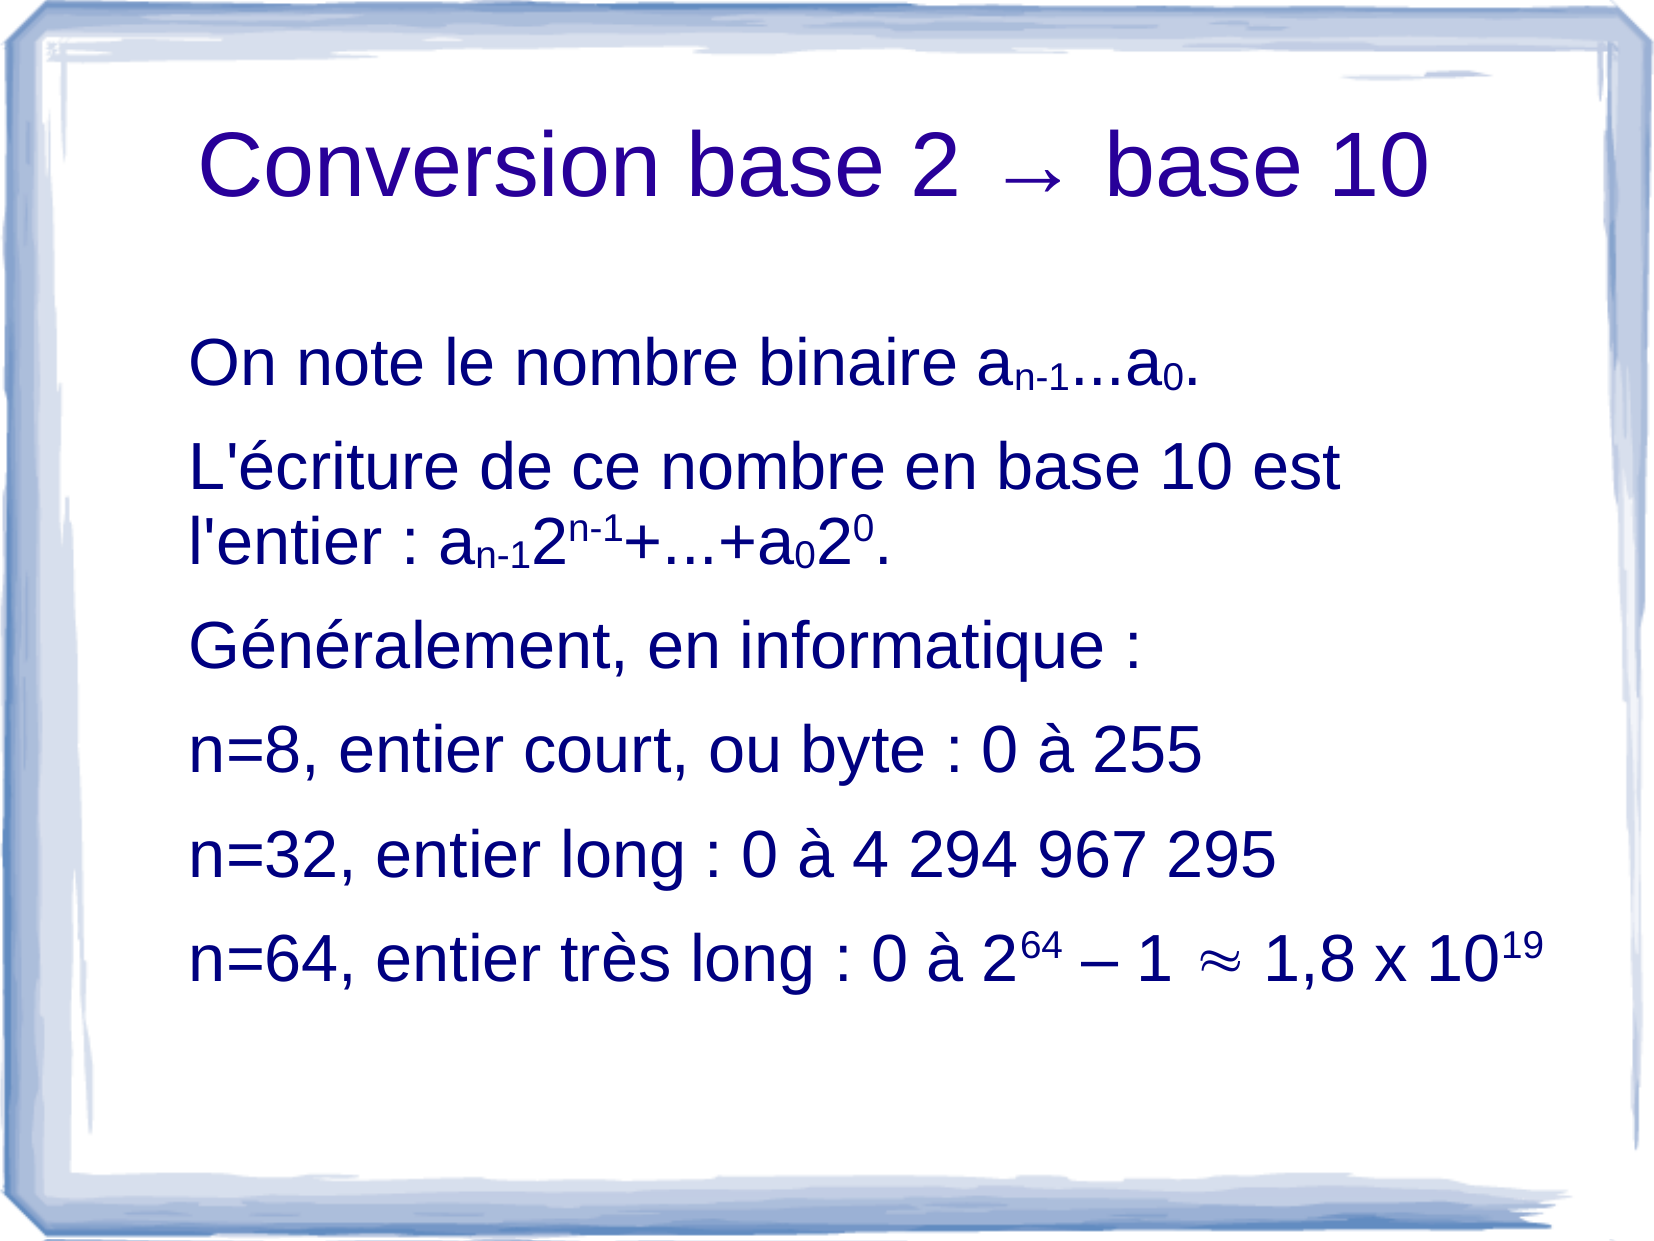

# Conversion base 2 → base 10
On note le nombre binaire an-1...a0.
L'écriture de ce nombre en base 10 est l'entier : an-12n-1+...+a020.
Généralement, en informatique :
n=8, entier court, ou byte : 0 à 255
n=32, entier long : 0 à 4 294 967 295
n=64, entier très long : 0 à 264 – 1  1,8 x 1019